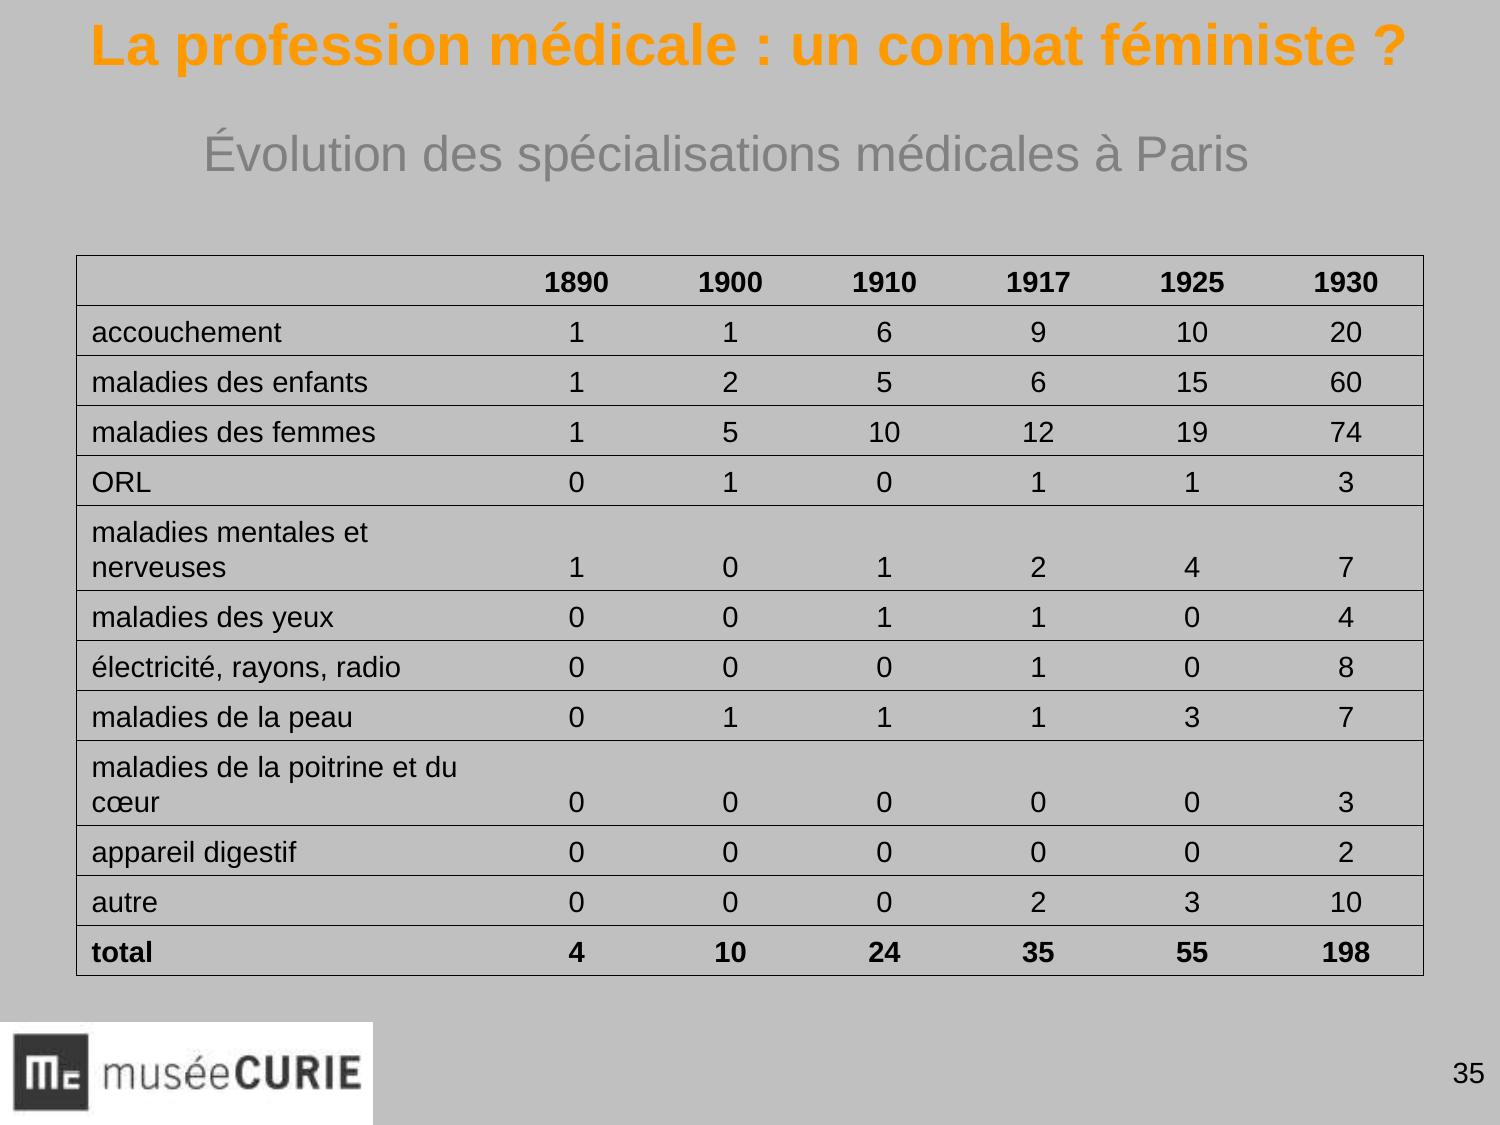

La profession médicale : un combat féministe ?
Évolution des spécialisations médicales à Paris
| | 1890 | 1900 | 1910 | 1917 | 1925 | 1930 |
| --- | --- | --- | --- | --- | --- | --- |
| accouchement | 1 | 1 | 6 | 9 | 10 | 20 |
| maladies des enfants | 1 | 2 | 5 | 6 | 15 | 60 |
| maladies des femmes | 1 | 5 | 10 | 12 | 19 | 74 |
| ORL | 0 | 1 | 0 | 1 | 1 | 3 |
| maladies mentales et nerveuses | 1 | 0 | 1 | 2 | 4 | 7 |
| maladies des yeux | 0 | 0 | 1 | 1 | 0 | 4 |
| électricité, rayons, radio | 0 | 0 | 0 | 1 | 0 | 8 |
| maladies de la peau | 0 | 1 | 1 | 1 | 3 | 7 |
| maladies de la poitrine et du cœur | 0 | 0 | 0 | 0 | 0 | 3 |
| appareil digestif | 0 | 0 | 0 | 0 | 0 | 2 |
| autre | 0 | 0 | 0 | 2 | 3 | 10 |
| total | 4 | 10 | 24 | 35 | 55 | 198 |